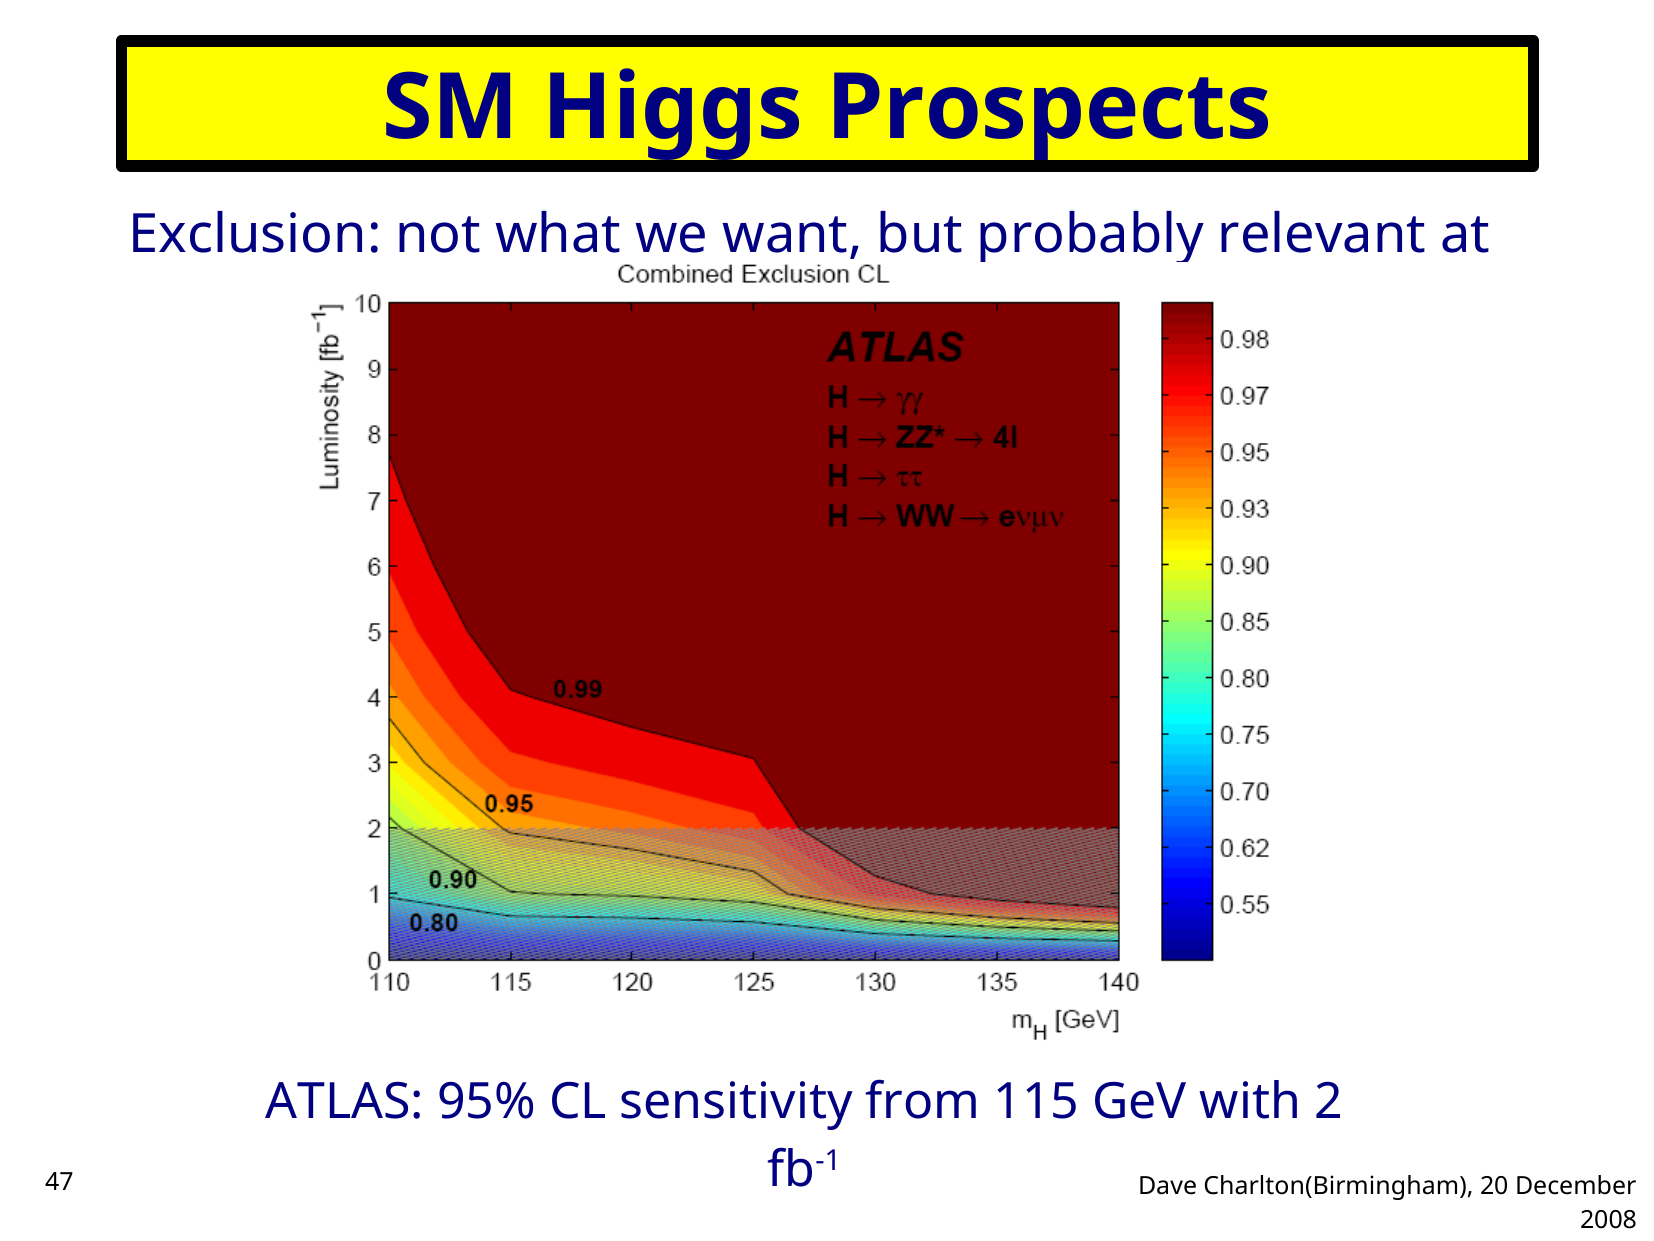

# SM Higgs Prospects
Exclusion: not what we want, but probably relevant at start...
ATLAS: 95% CL sensitivity from 115 GeV with 2 fb-1
47